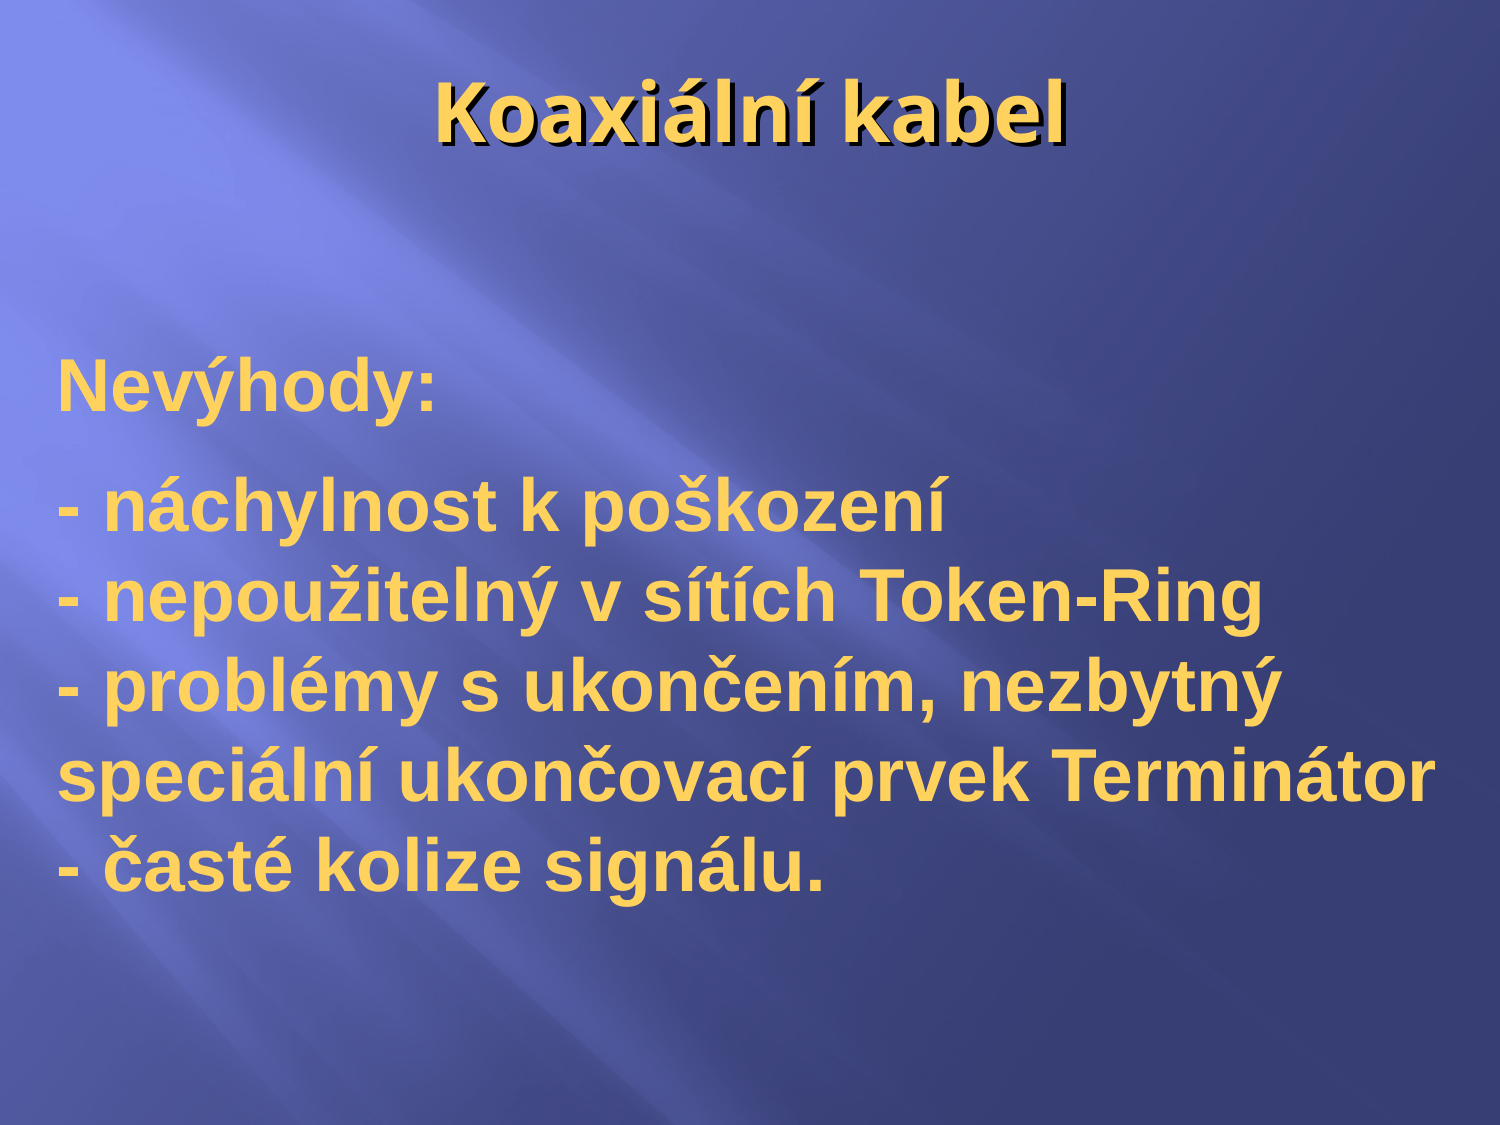

# Koaxiální kabel
Nevýhody:
- náchylnost k poškození
- nepoužitelný v sítích Token-Ring
- problémy s ukončením, nezbytný
speciální ukončovací prvek Terminátor
- časté kolize signálu.